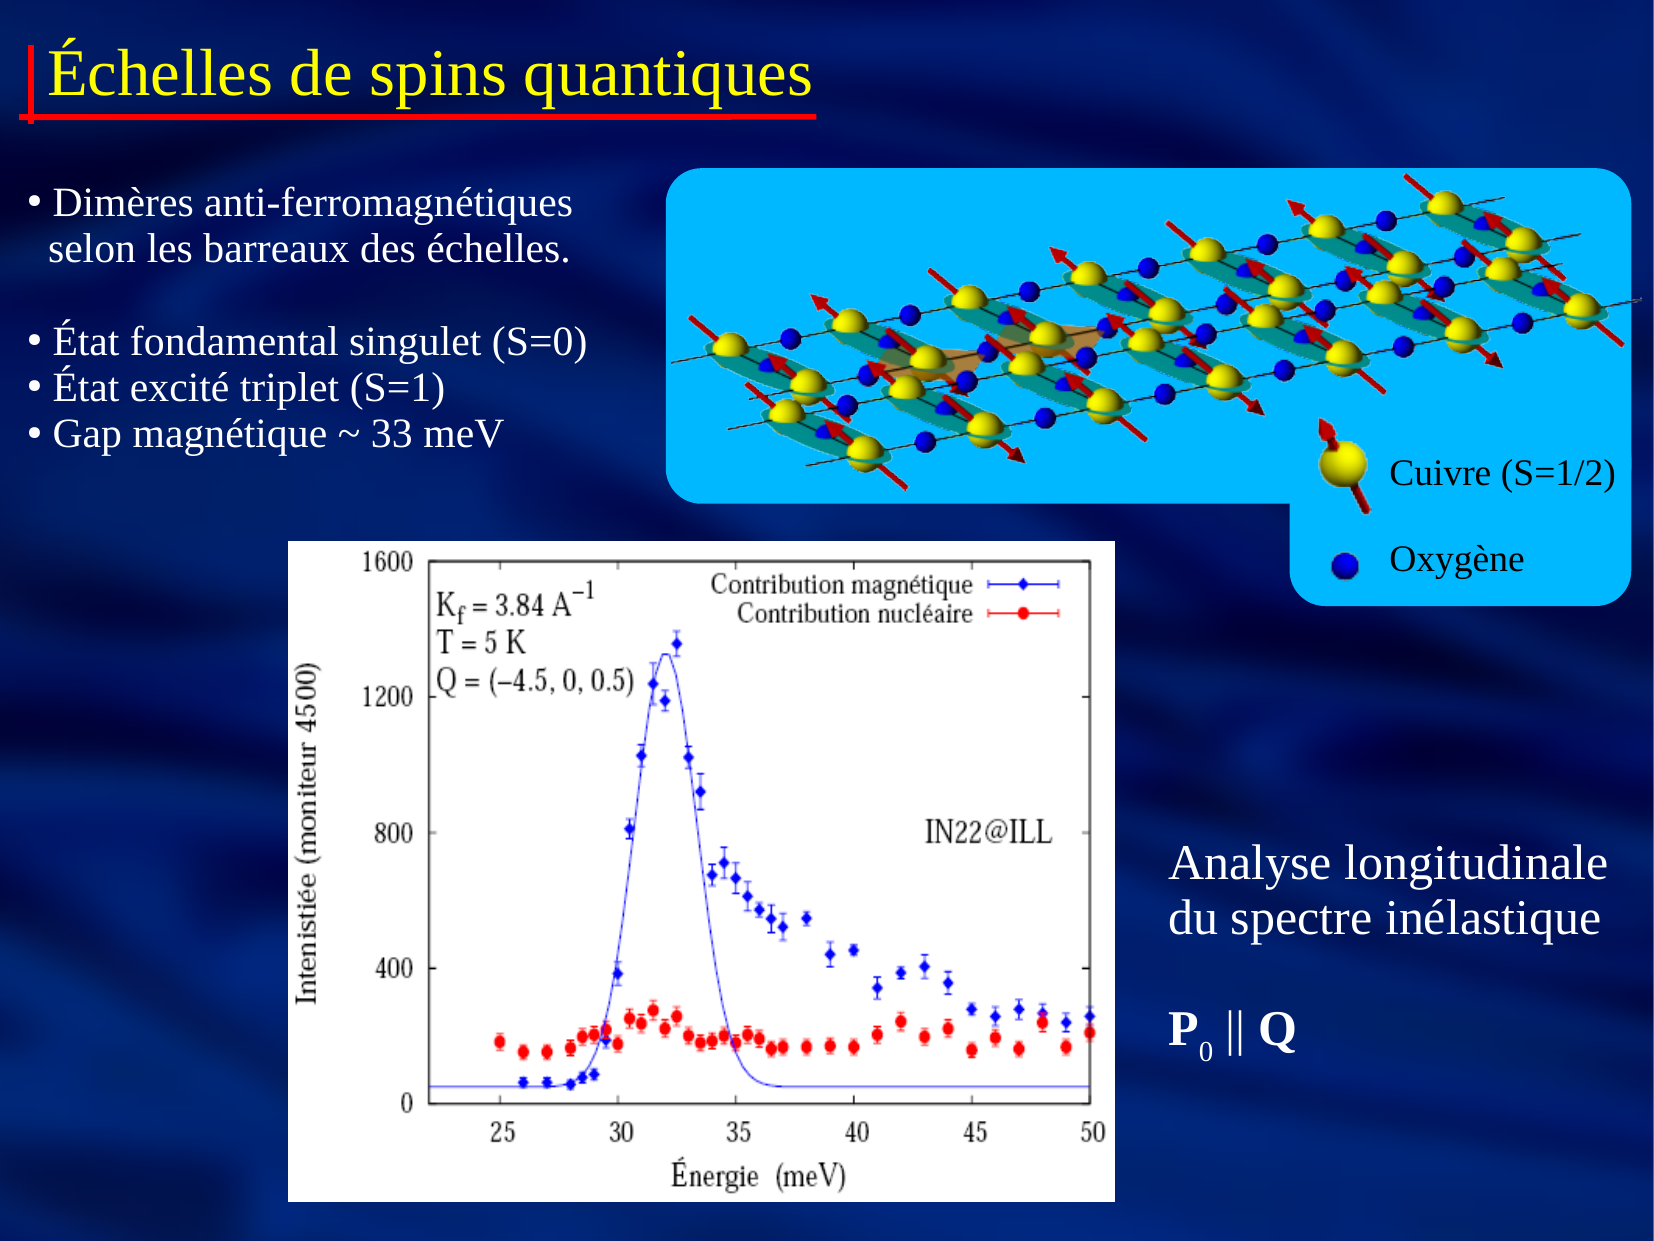

Échelles de spins quantiques
 Dimères anti-ferromagnétiques
 selon les barreaux des échelles.
 État fondamental singulet (S=0)
 État excité triplet (S=1)
 Gap magnétique ~ 33 meV
Cuivre (S=1/2)
Oxygène
Analyse longitudinale
du spectre inélastique
P0 || Q